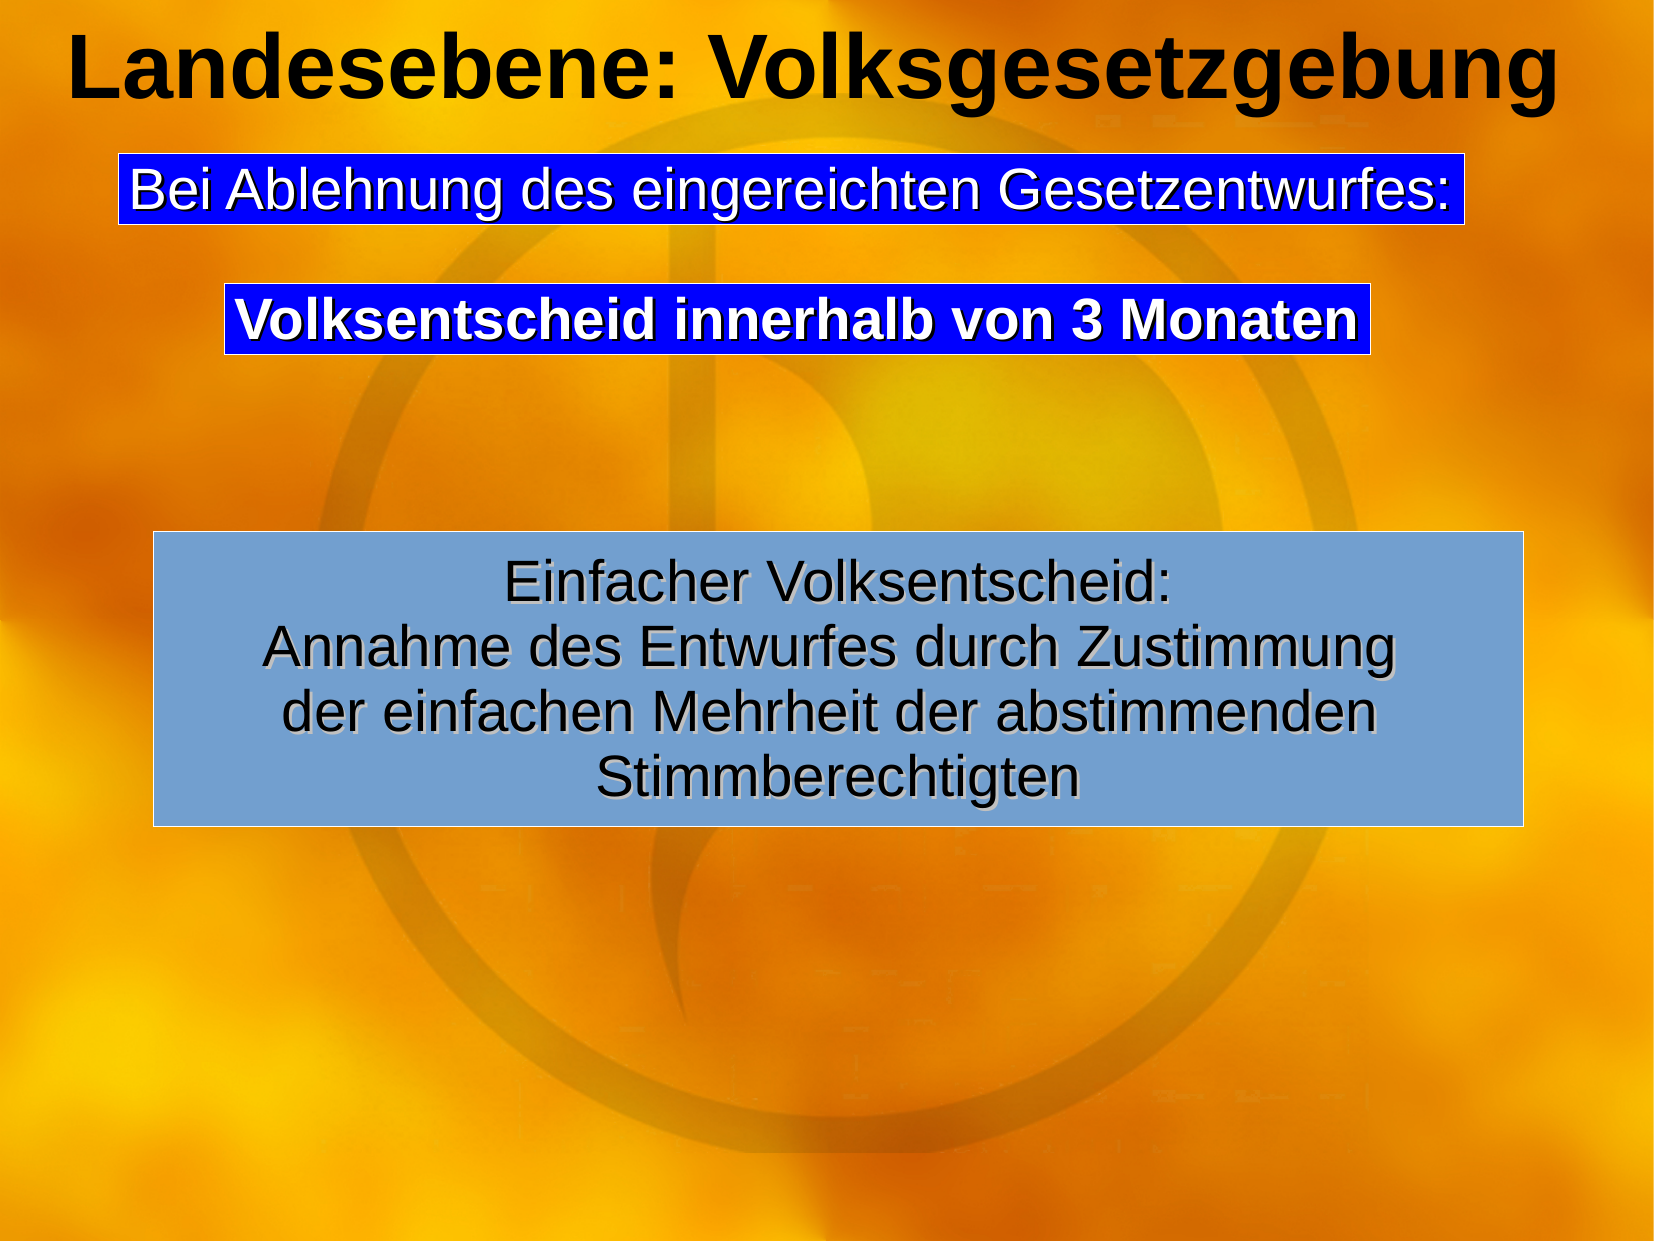

# Landesebene: Volksgesetzgebung
Bei Ablehnung des eingereichten Gesetzentwurfes:
Volksentscheid innerhalb von 3 Monaten
Einfacher Volksentscheid:
Annahme des Entwurfes durch Zustimmung
der einfachen Mehrheit der abstimmenden
Stimmberechtigten